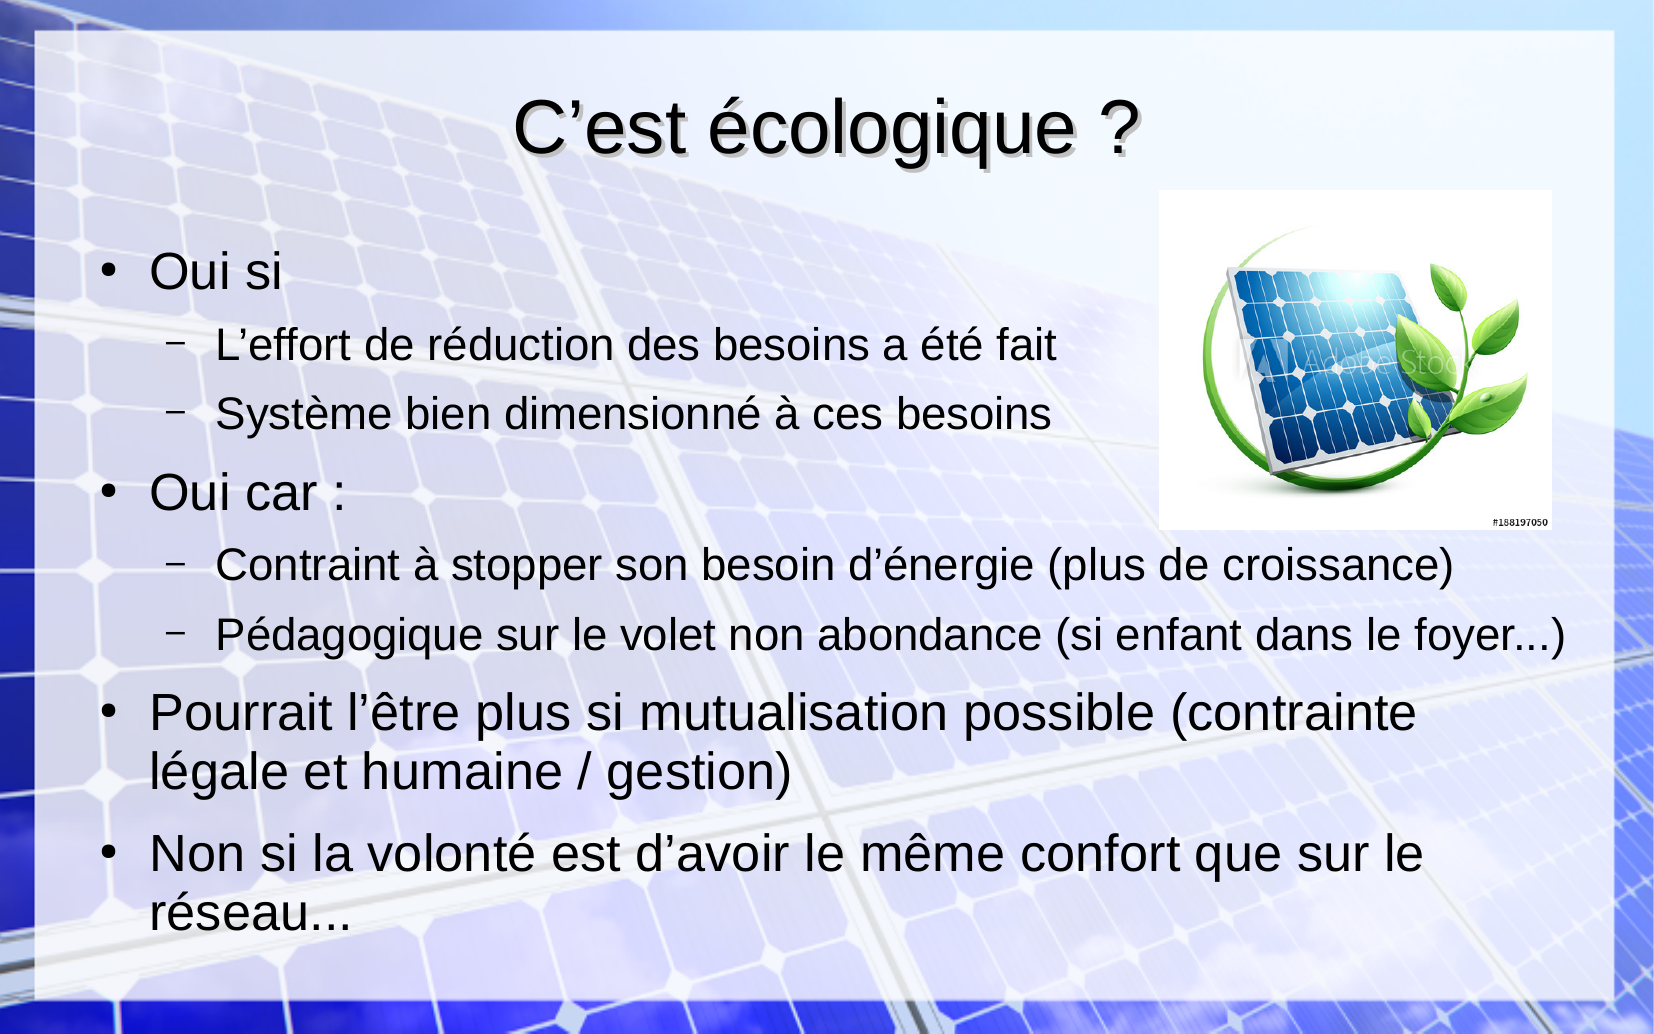

# C’est écologique ?
Oui si
L’effort de réduction des besoins a été fait
Système bien dimensionné à ces besoins
Oui car :
Contraint à stopper son besoin d’énergie (plus de croissance)
Pédagogique sur le volet non abondance (si enfant dans le foyer...)
Pourrait l’être plus si mutualisation possible (contrainte légale et humaine / gestion)
Non si la volonté est d’avoir le même confort que sur le réseau...